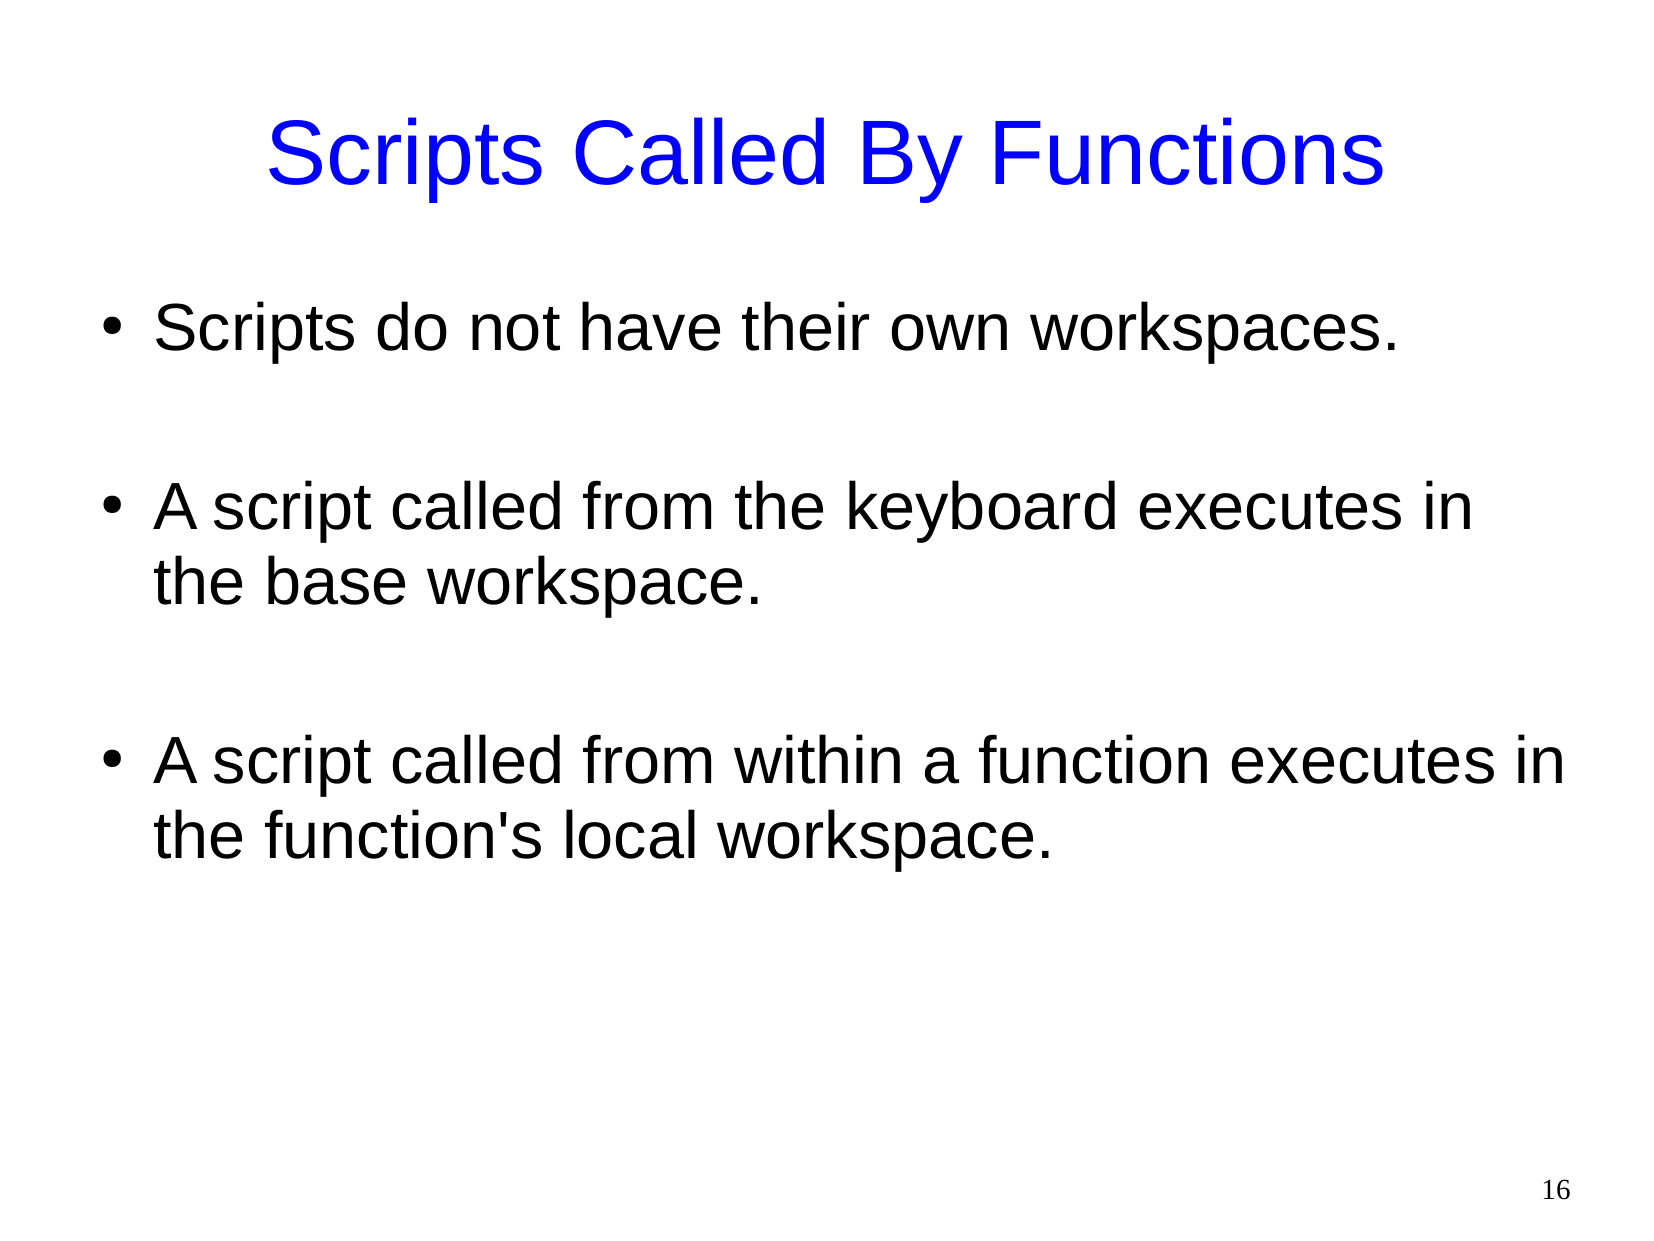

# Scripts Called By Functions
Scripts do not have their own workspaces.
A script called from the keyboard executes in the base workspace.
A script called from within a function executes in the function's local workspace.
16